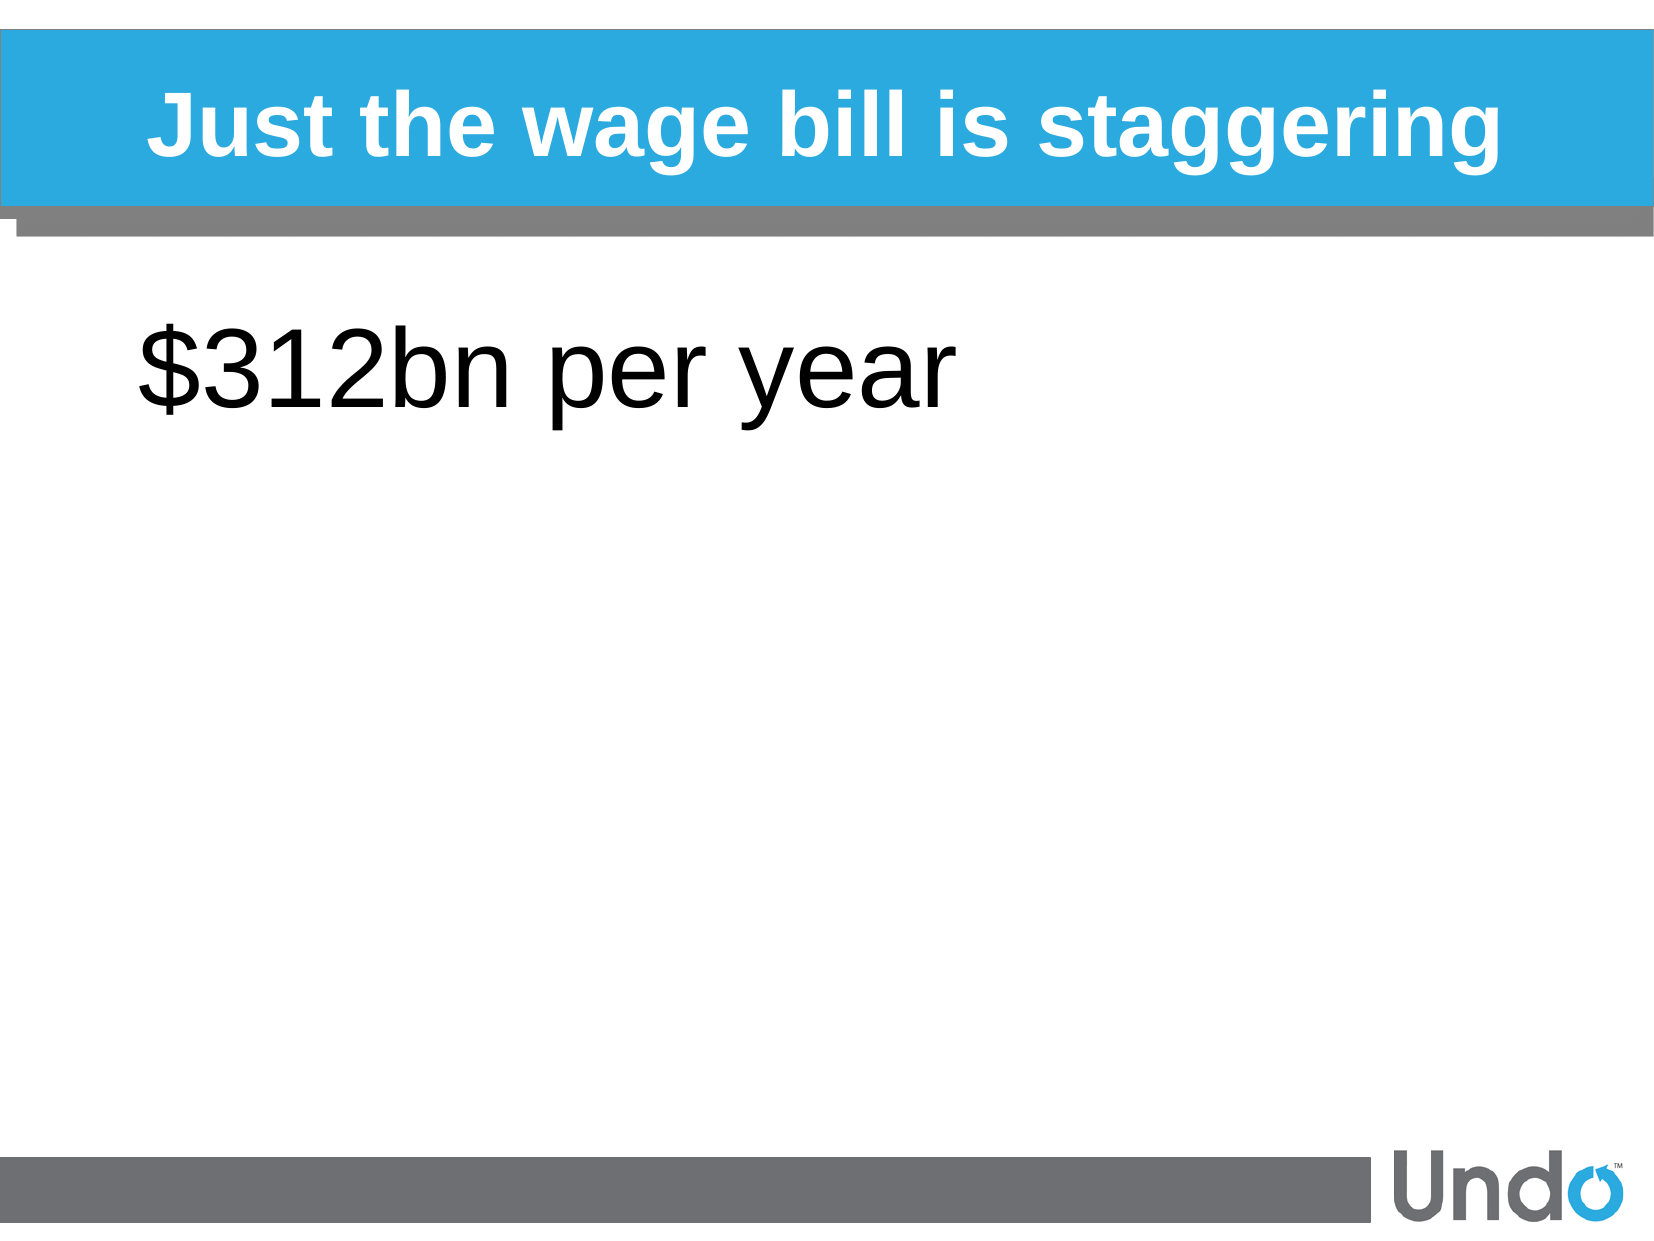

# Just the wage bill is staggering
$312bn per year